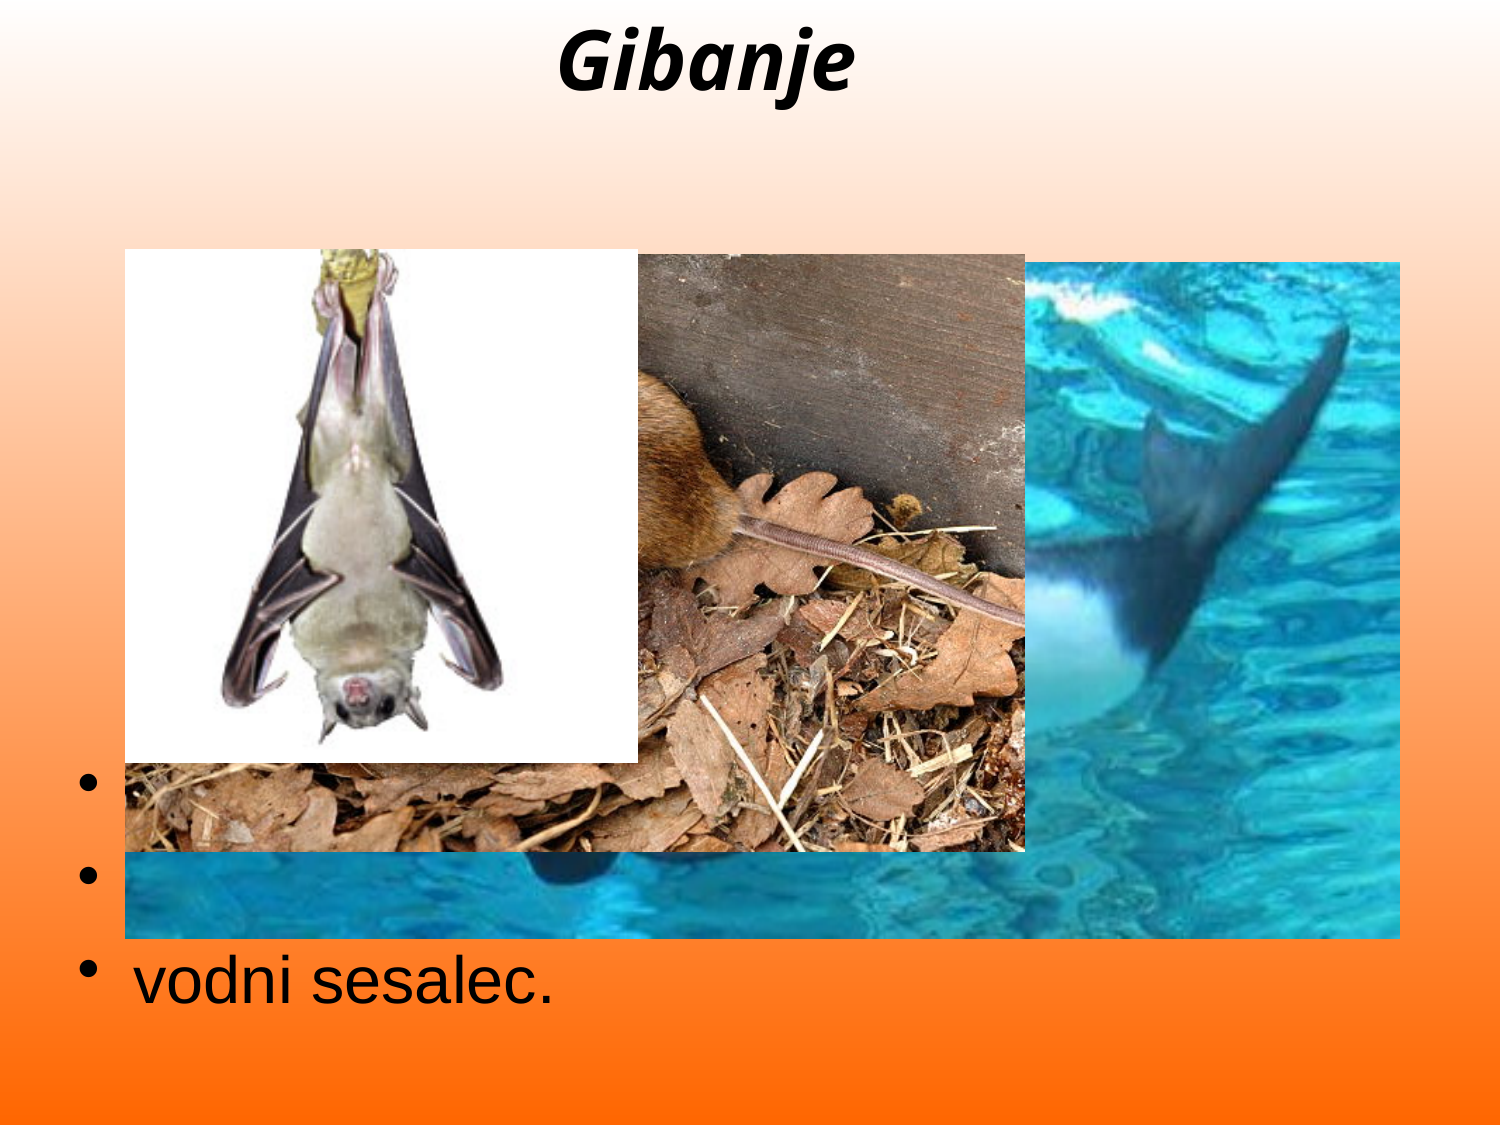

Gibanje
 Sesalci živijo v različnih okolji in so razvili tudi raznovrstne oblike gibanja. Najpogostejša je štirinožna hoja, medtem ko je dvonožno premikanje redkejše. Glede na to kako se gibljejo jih lahko razvrstimo v tri skupine:
leteči sesalec
kopenski sesalec,
vodni sesalec.